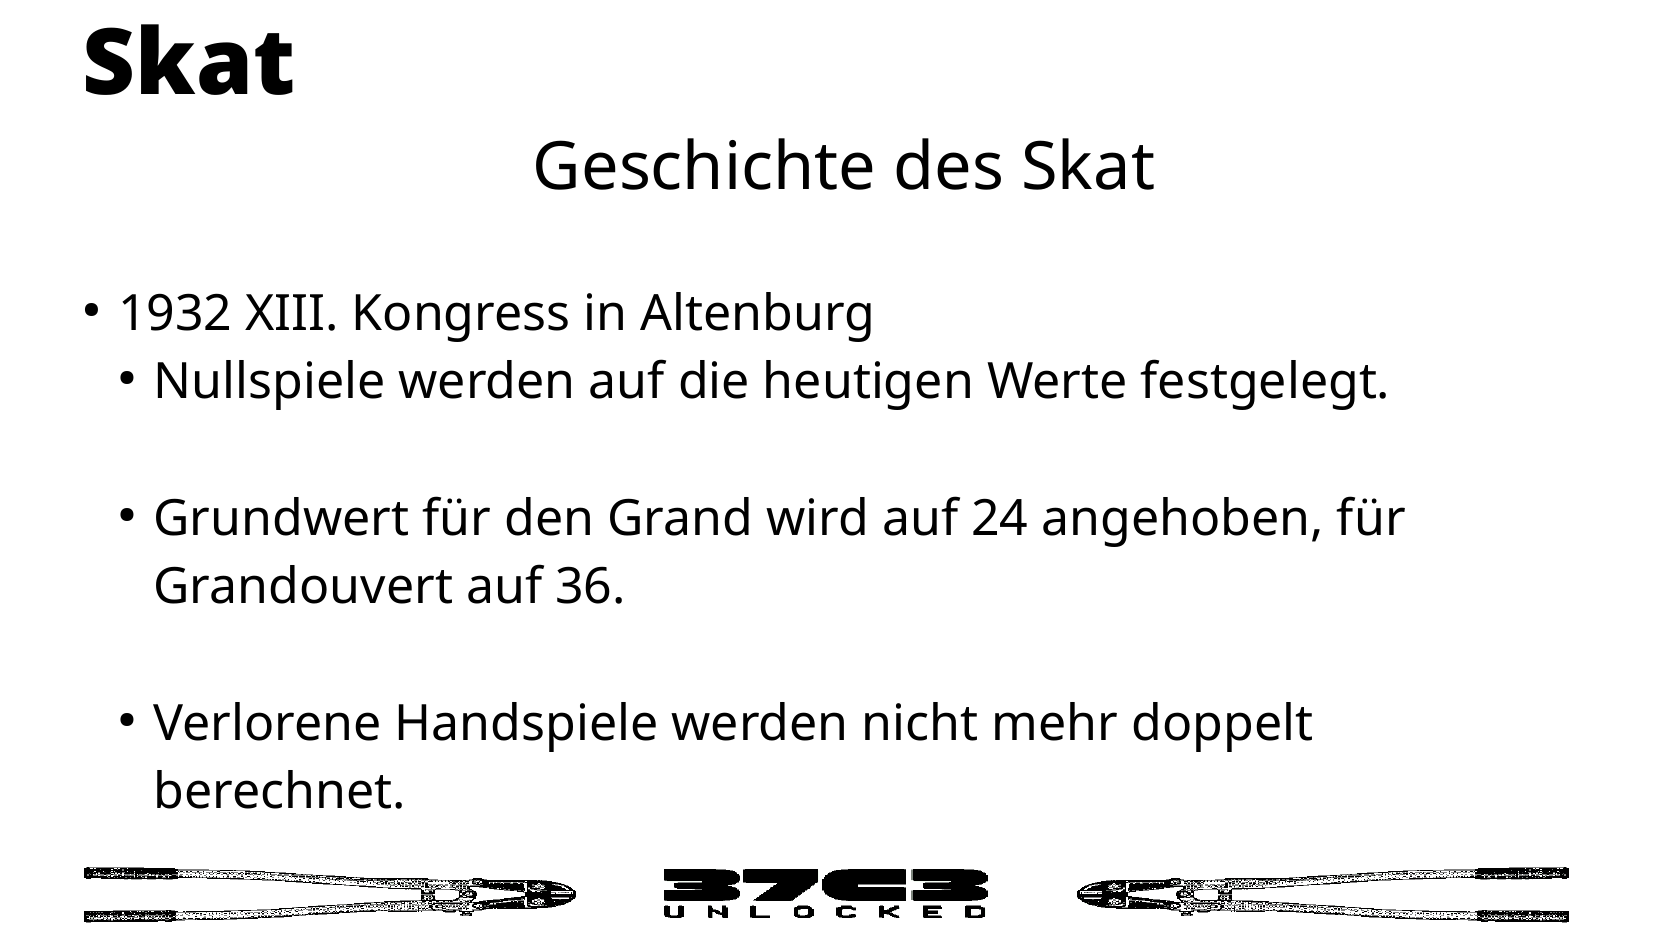

# Skat
Geschichte des Skat
1932 XIII. Kongress in Altenburg
Nullspiele werden auf die heutigen Werte festgelegt.
Grundwert für den Grand wird auf 24 angehoben, für Grandouvert auf 36.
Verlorene Handspiele werden nicht mehr doppelt berechnet.
Bei offenen Spielen müssen alle 10 Karten offen hingelegt werden.